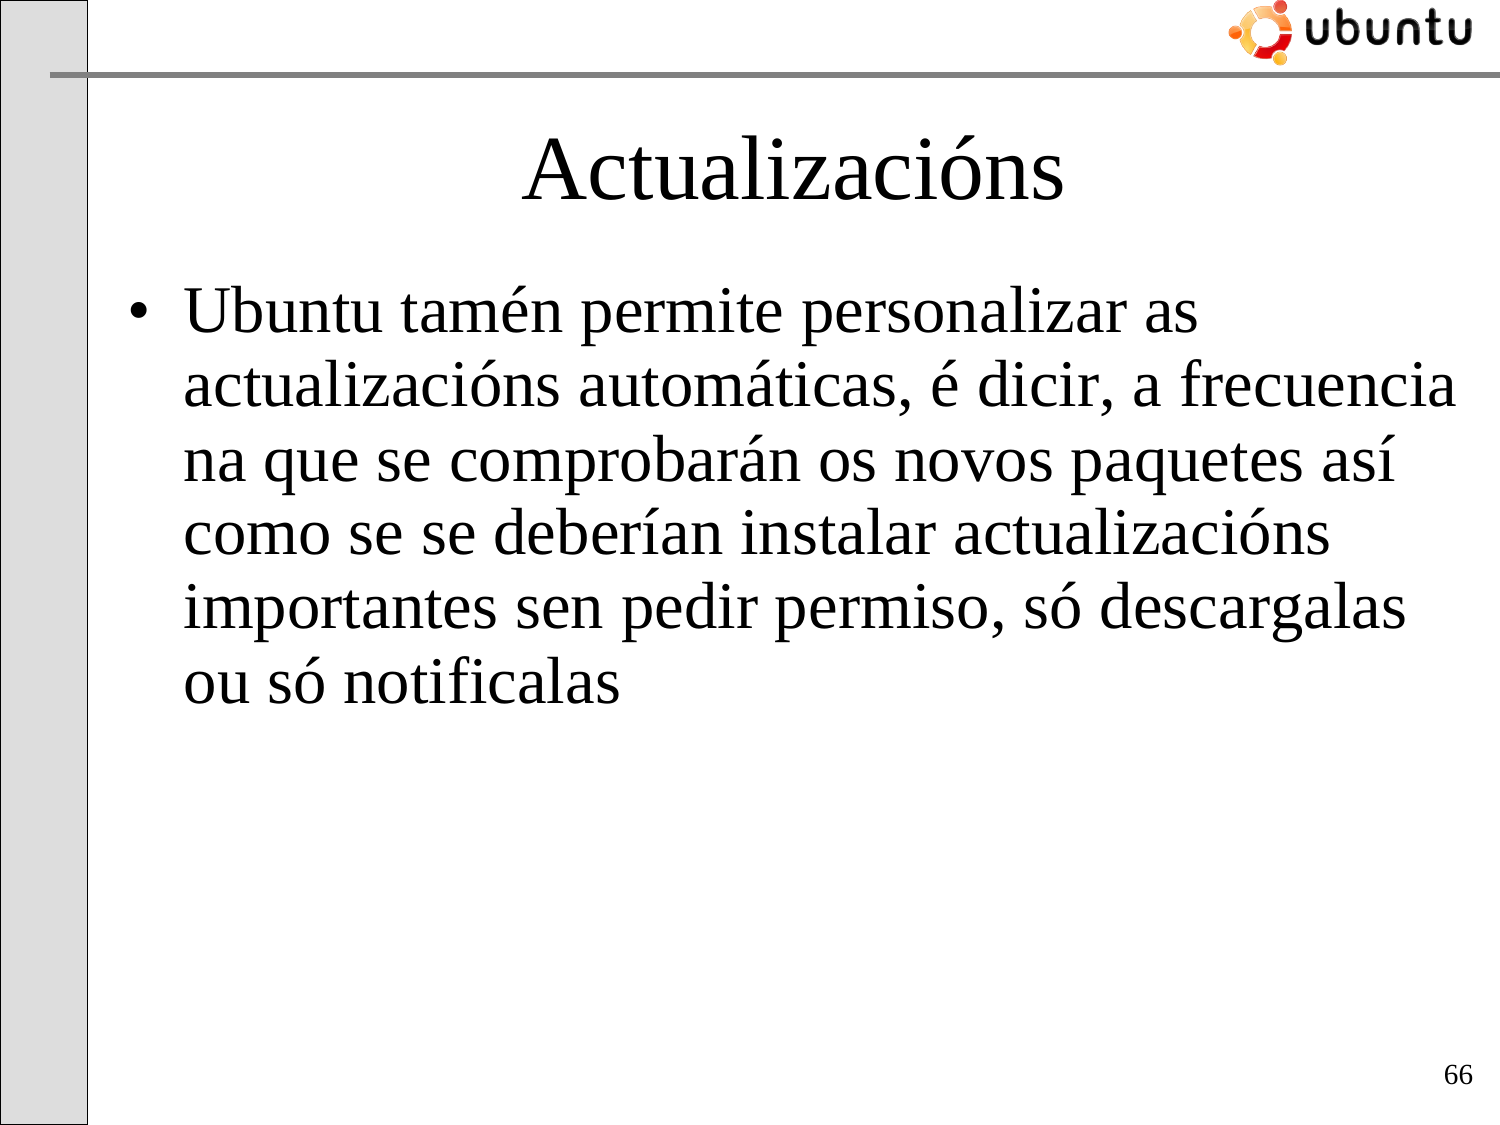

# Actualizacións
Ubuntu tamén permite personalizar as actualizacións automáticas, é dicir, a frecuencia na que se comprobarán os novos paquetes así como se se deberían instalar actualizacións importantes sen pedir permiso, só descargalas ou só notificalas
66